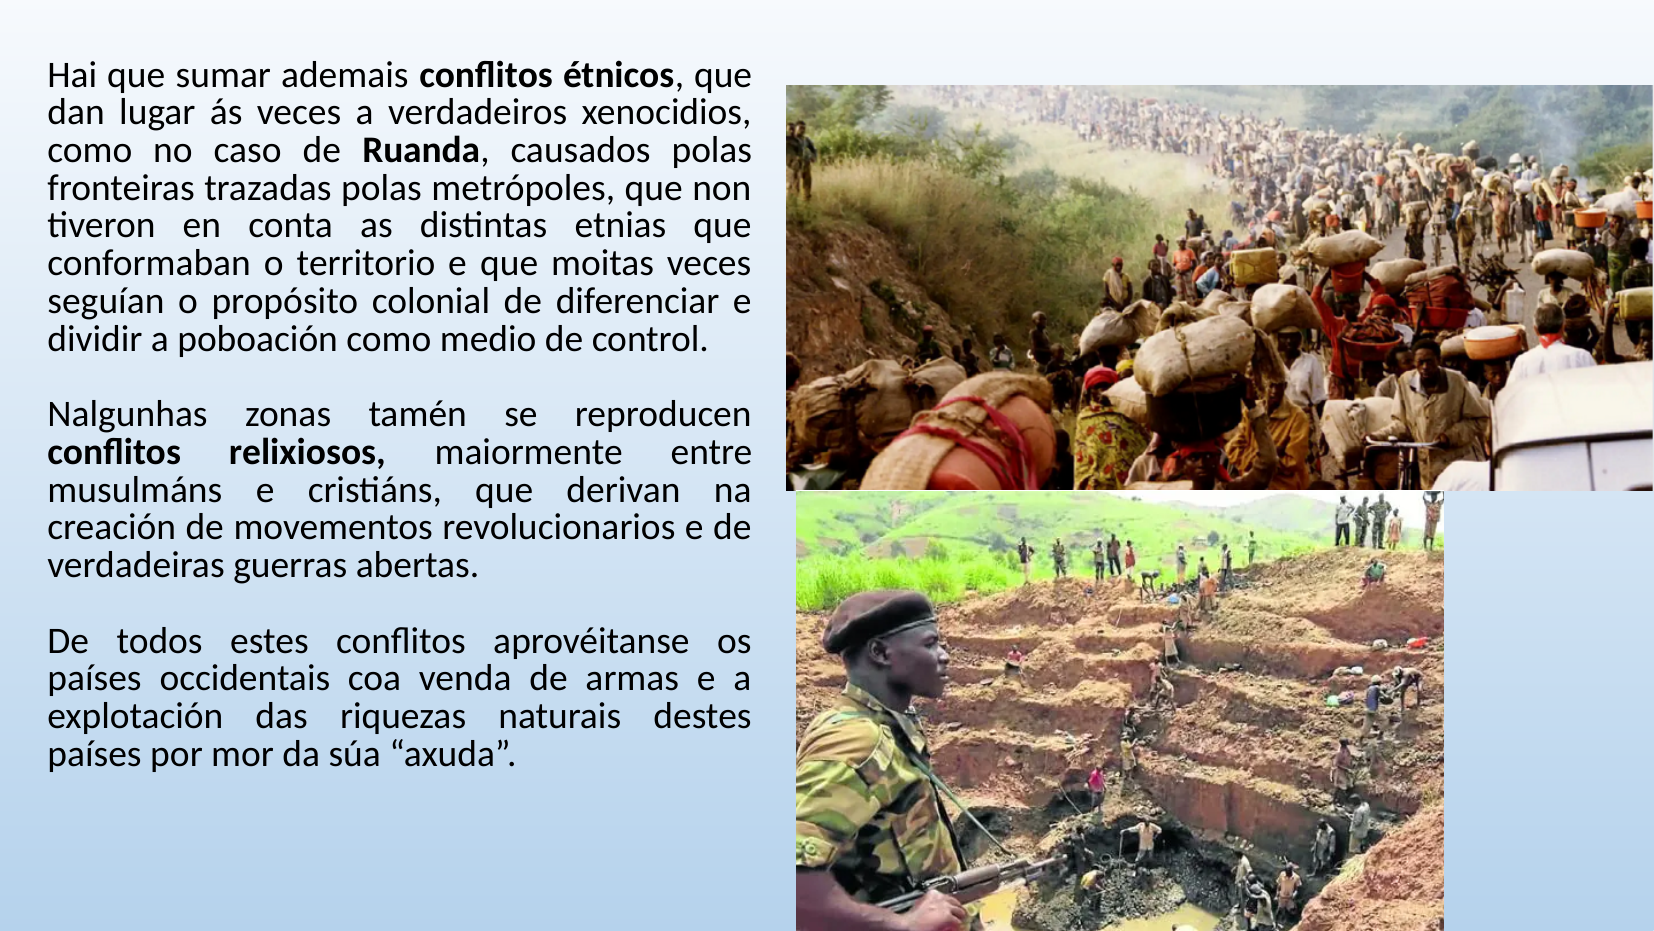

Hai que sumar ademais conflitos étnicos, que dan lugar ás veces a verdadeiros xenocidios, como no caso de Ruanda, causados polas fronteiras trazadas polas metrópoles, que non tiveron en conta as distintas etnias que conformaban o territorio e que moitas veces seguían o propósito colonial de diferenciar e dividir a poboación como medio de control.
Nalgunhas zonas tamén se reproducen conflitos relixiosos, maiormente entre musulmáns e cristiáns, que derivan na creación de movementos revolucionarios e de verdadeiras guerras abertas.
De todos estes conflitos aprovéitanse os países occidentais coa venda de armas e a explotación das riquezas naturais destes países por mor da súa “axuda”.